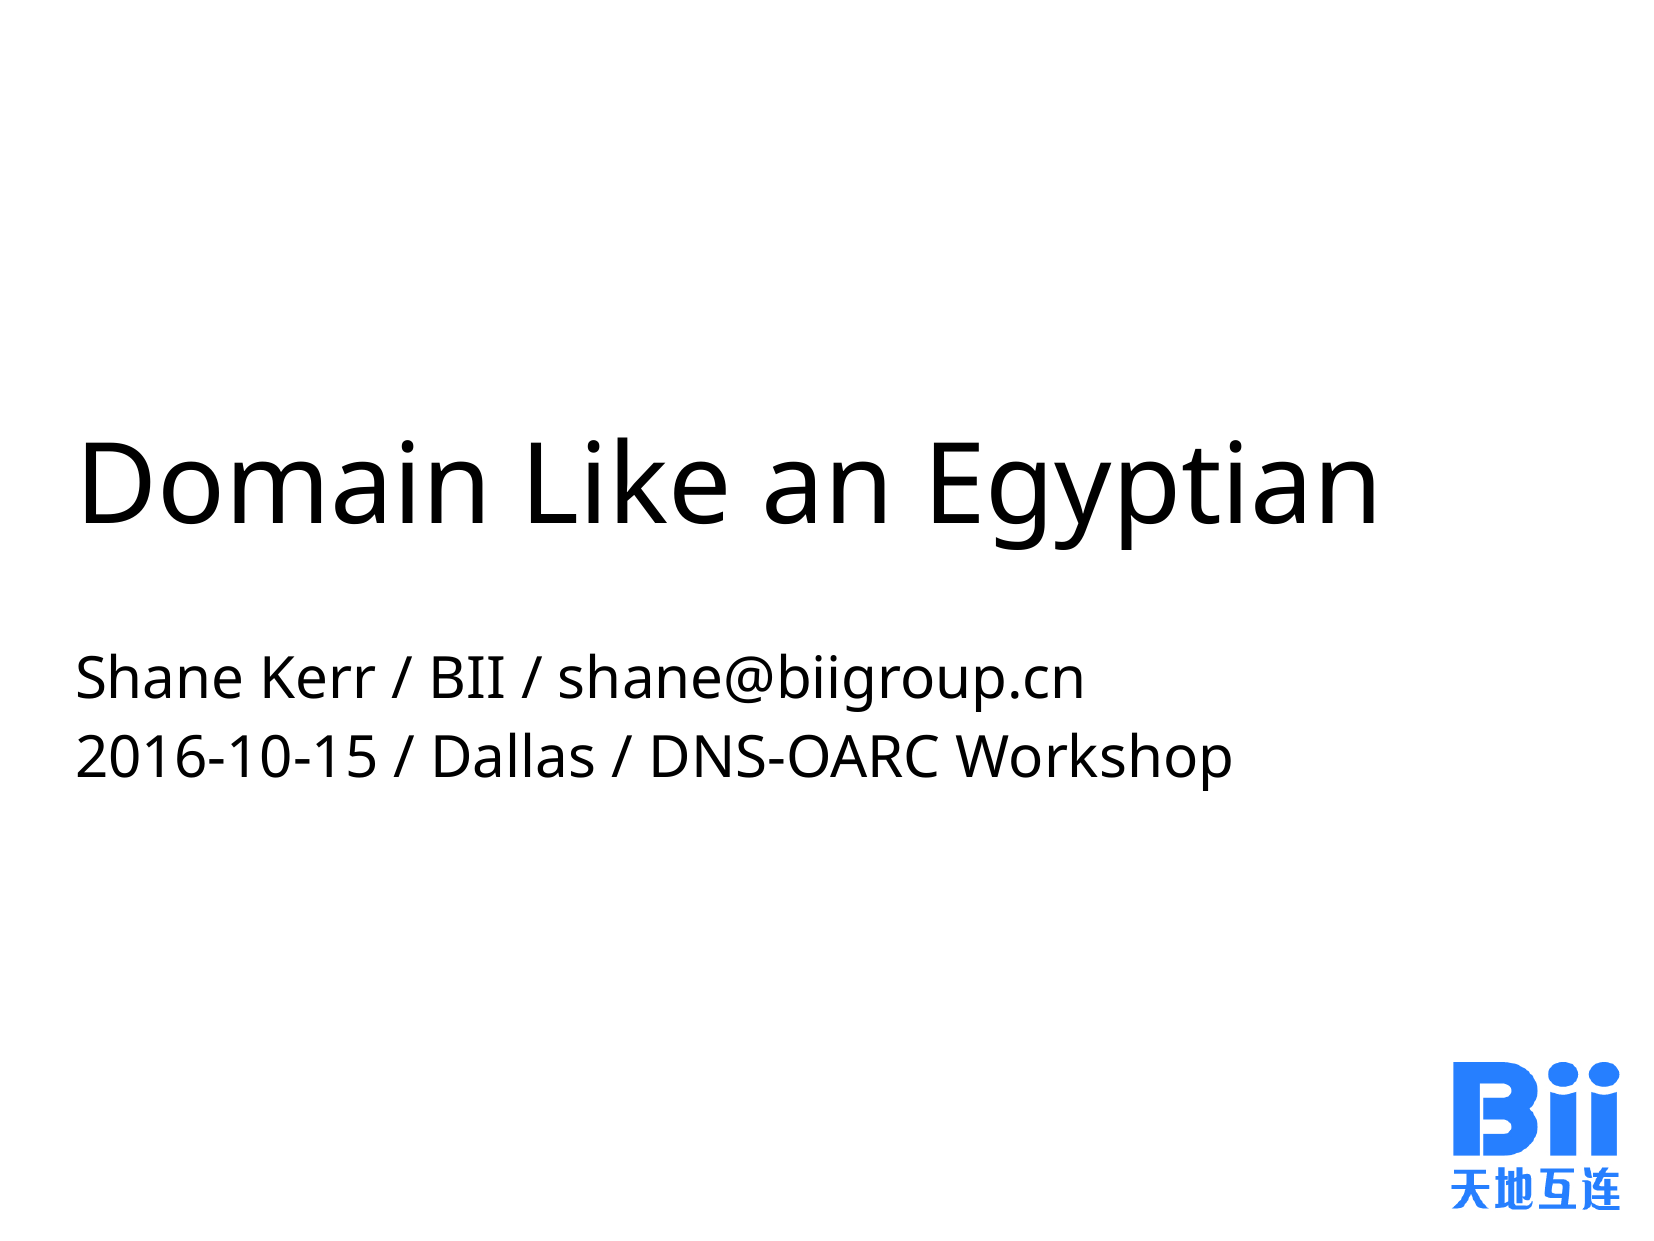

# Domain Like an Egyptian
Shane Kerr / BII / shane@biigroup.cn
2016-10-15 / Dallas / DNS-OARC Workshop